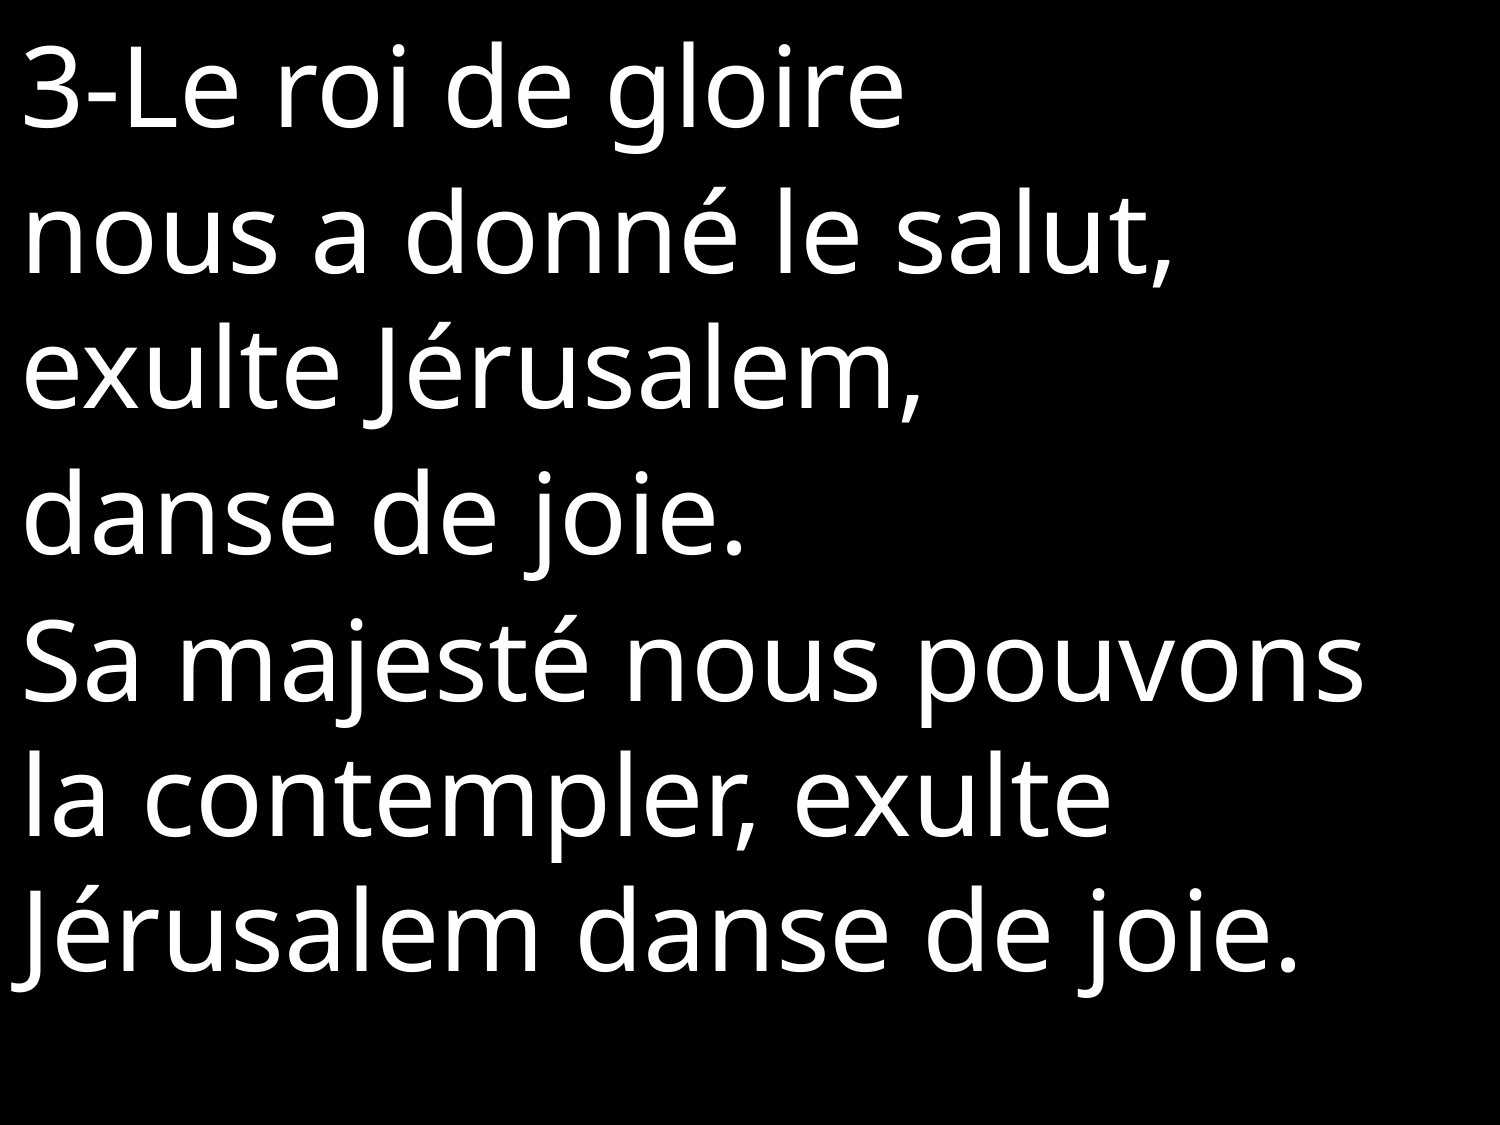

3-Le roi de gloire
nous a donné le salut, exulte Jérusalem,
danse de joie.
Sa majesté nous pouvons la contempler, exulte Jérusalem danse de joie.
#